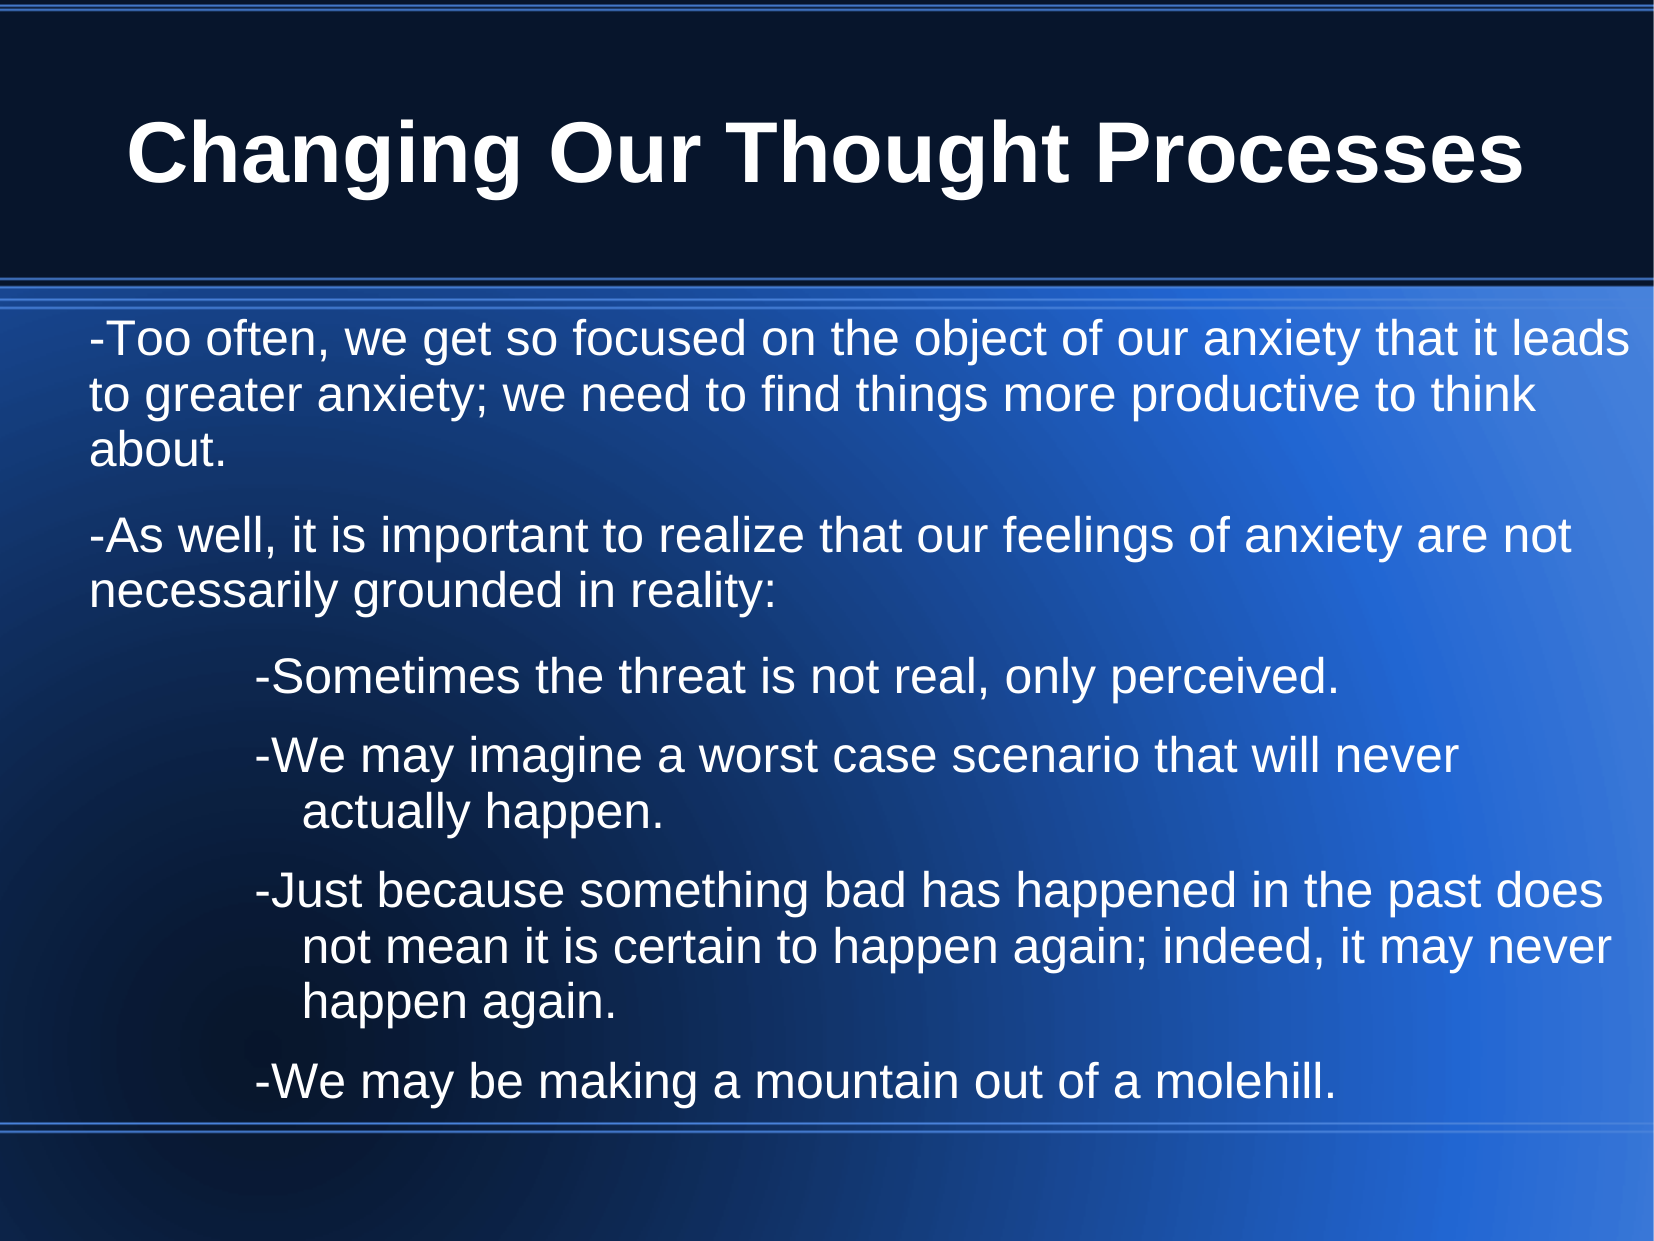

# Changing Our Thought Processes
-Too often, we get so focused on the object of our anxiety that it leads to greater anxiety; we need to find things more productive to think about.
-As well, it is important to realize that our feelings of anxiety are not necessarily grounded in reality:
-Sometimes the threat is not real, only perceived.
-We may imagine a worst case scenario that will never actually happen.
-Just because something bad has happened in the past does not mean it is certain to happen again; indeed, it may never happen again.
-We may be making a mountain out of a molehill.